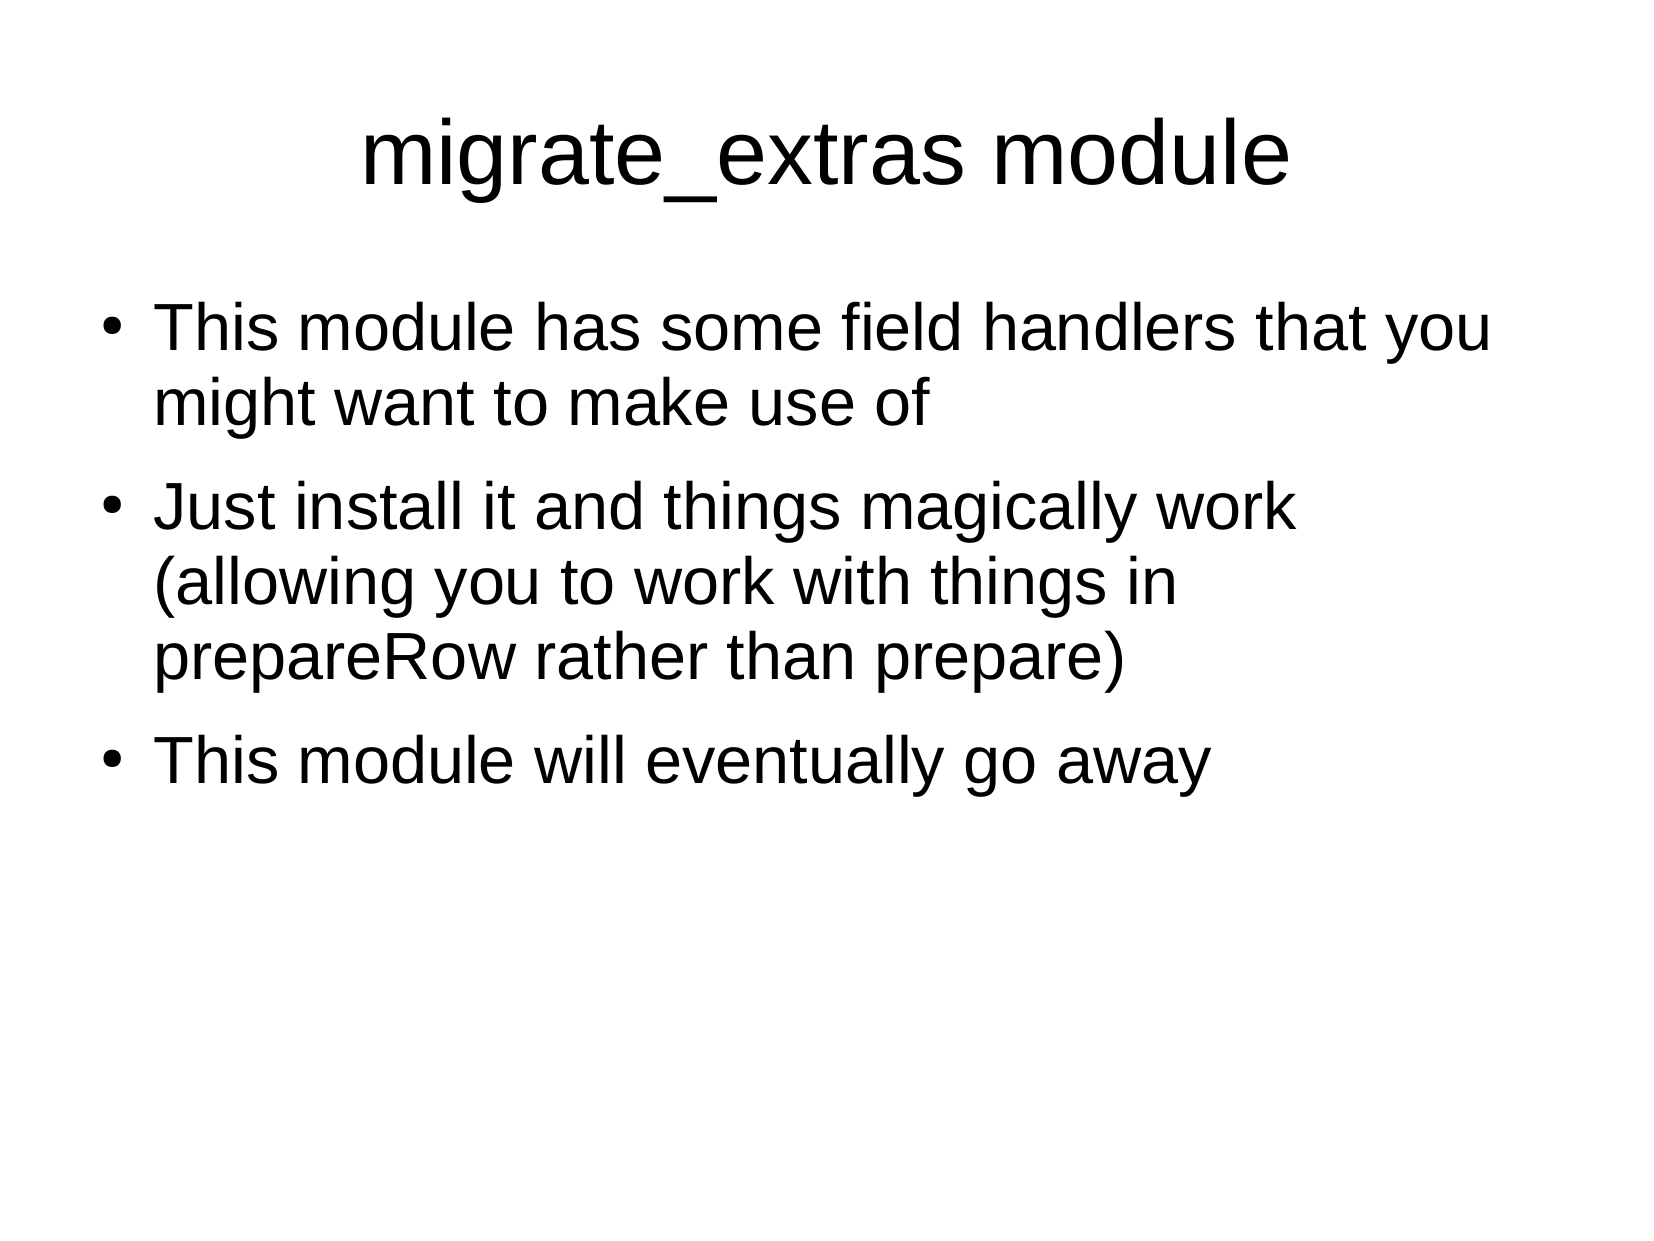

# migrate_extras module
This module has some field handlers that you might want to make use of
Just install it and things magically work (allowing you to work with things in prepareRow rather than prepare)
This module will eventually go away